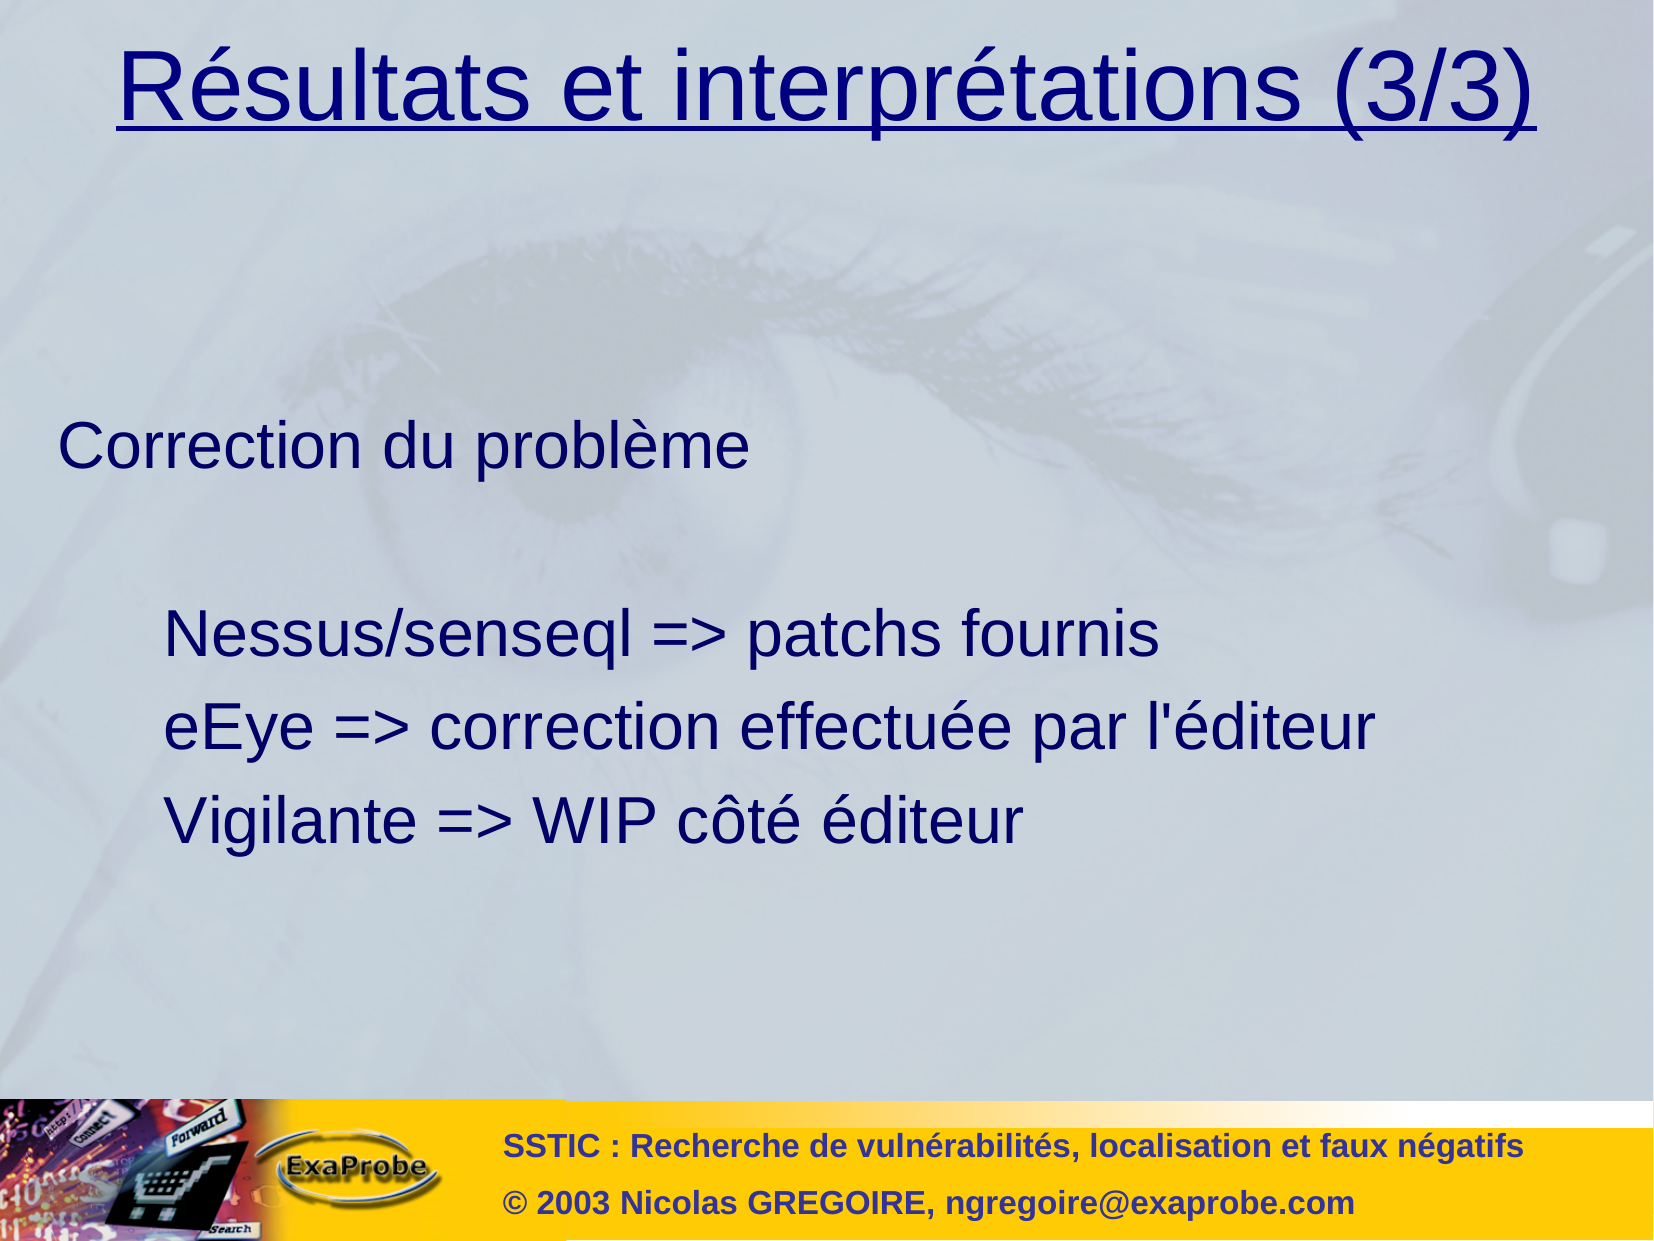

# Résultats et interprétations (3/3)
 Correction du problème
 Nessus/senseql => patchs fournis
 eEye => correction effectuée par l'éditeur
 Vigilante => WIP côté éditeur